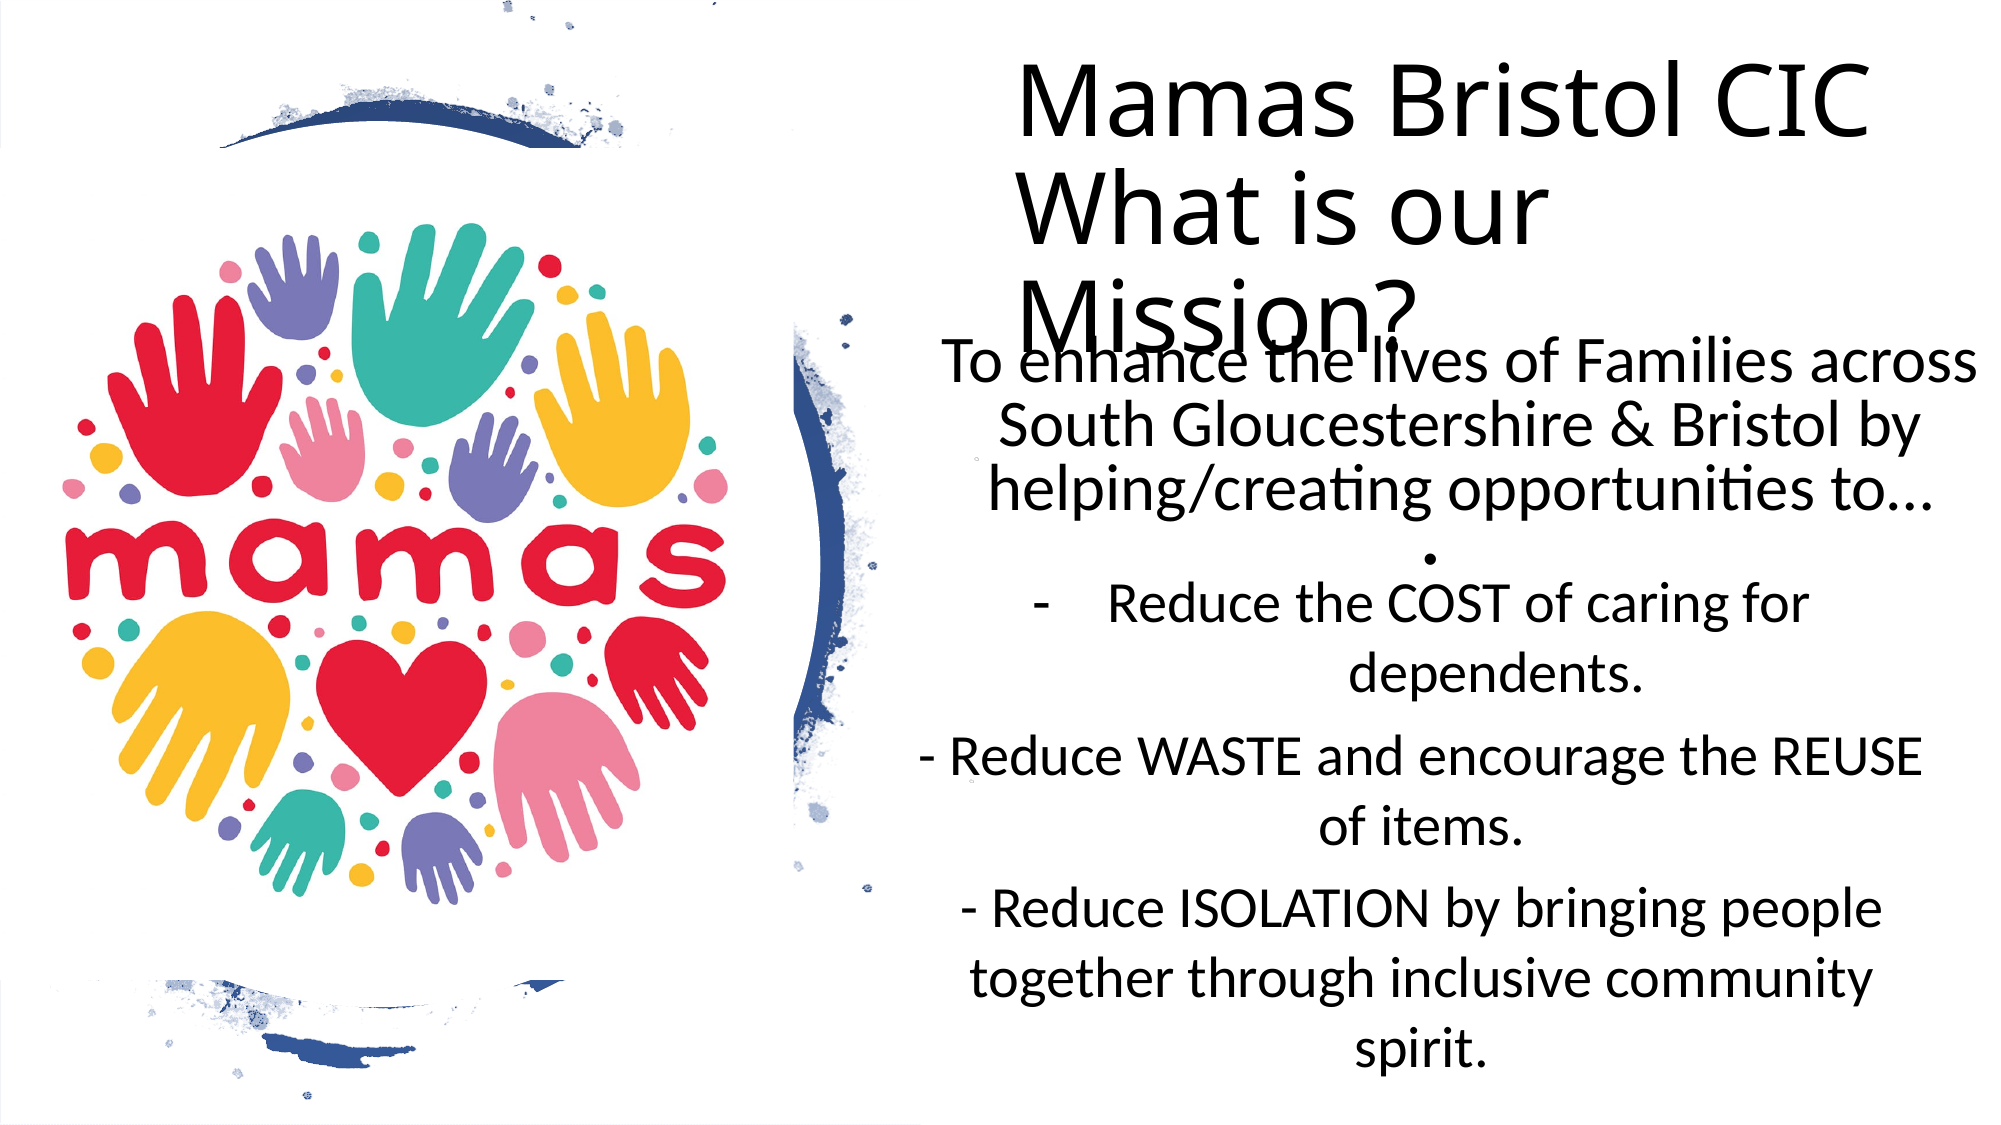

# Mamas Bristol CIC What is our Mission?
To enhance the lives of Families across South Gloucestershire & Bristol by helping/creating opportunities to…
Reduce the COST of caring for dependents.
- Reduce WASTE and encourage the REUSE of items.
- Reduce ISOLATION by bringing people together through inclusive community spirit.